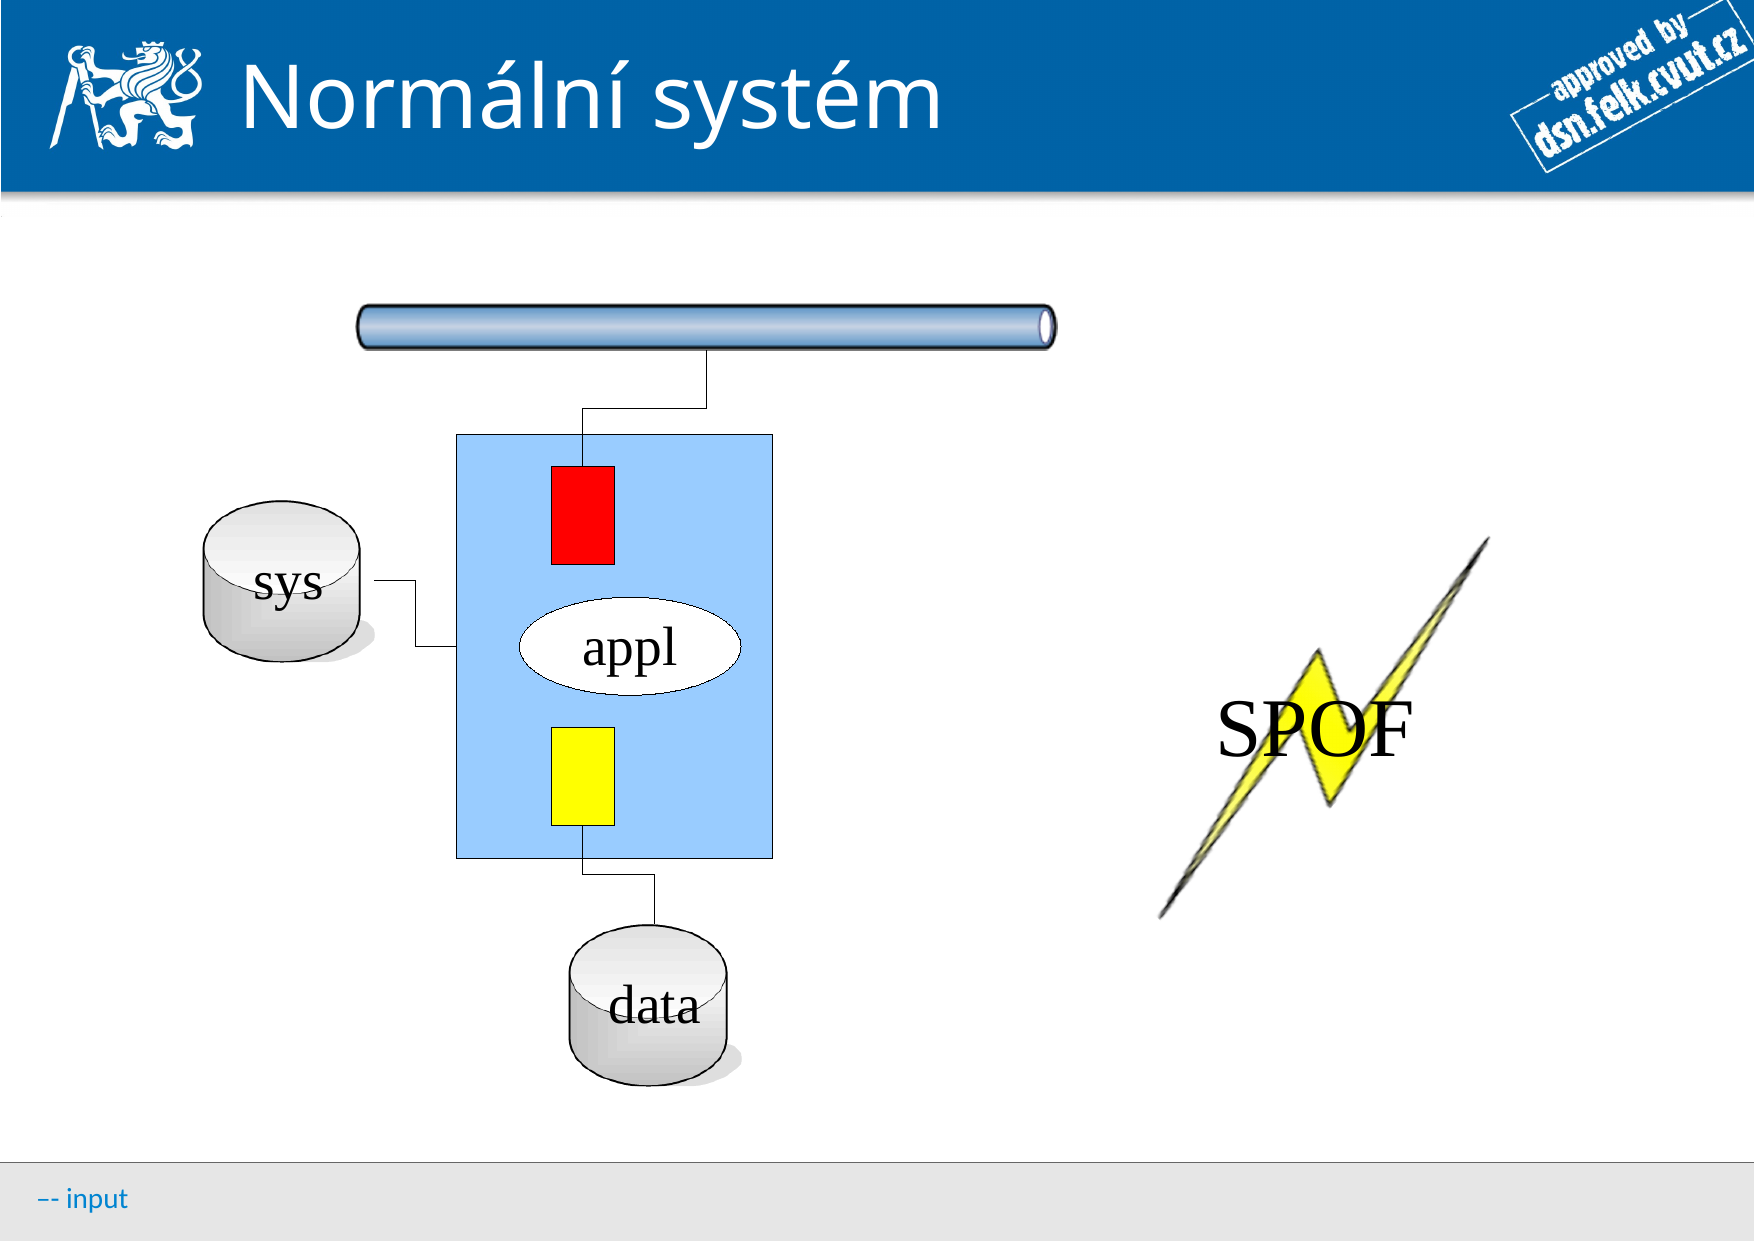

# Normální systém
lan
sys
appl
SPOF
SCSI
data